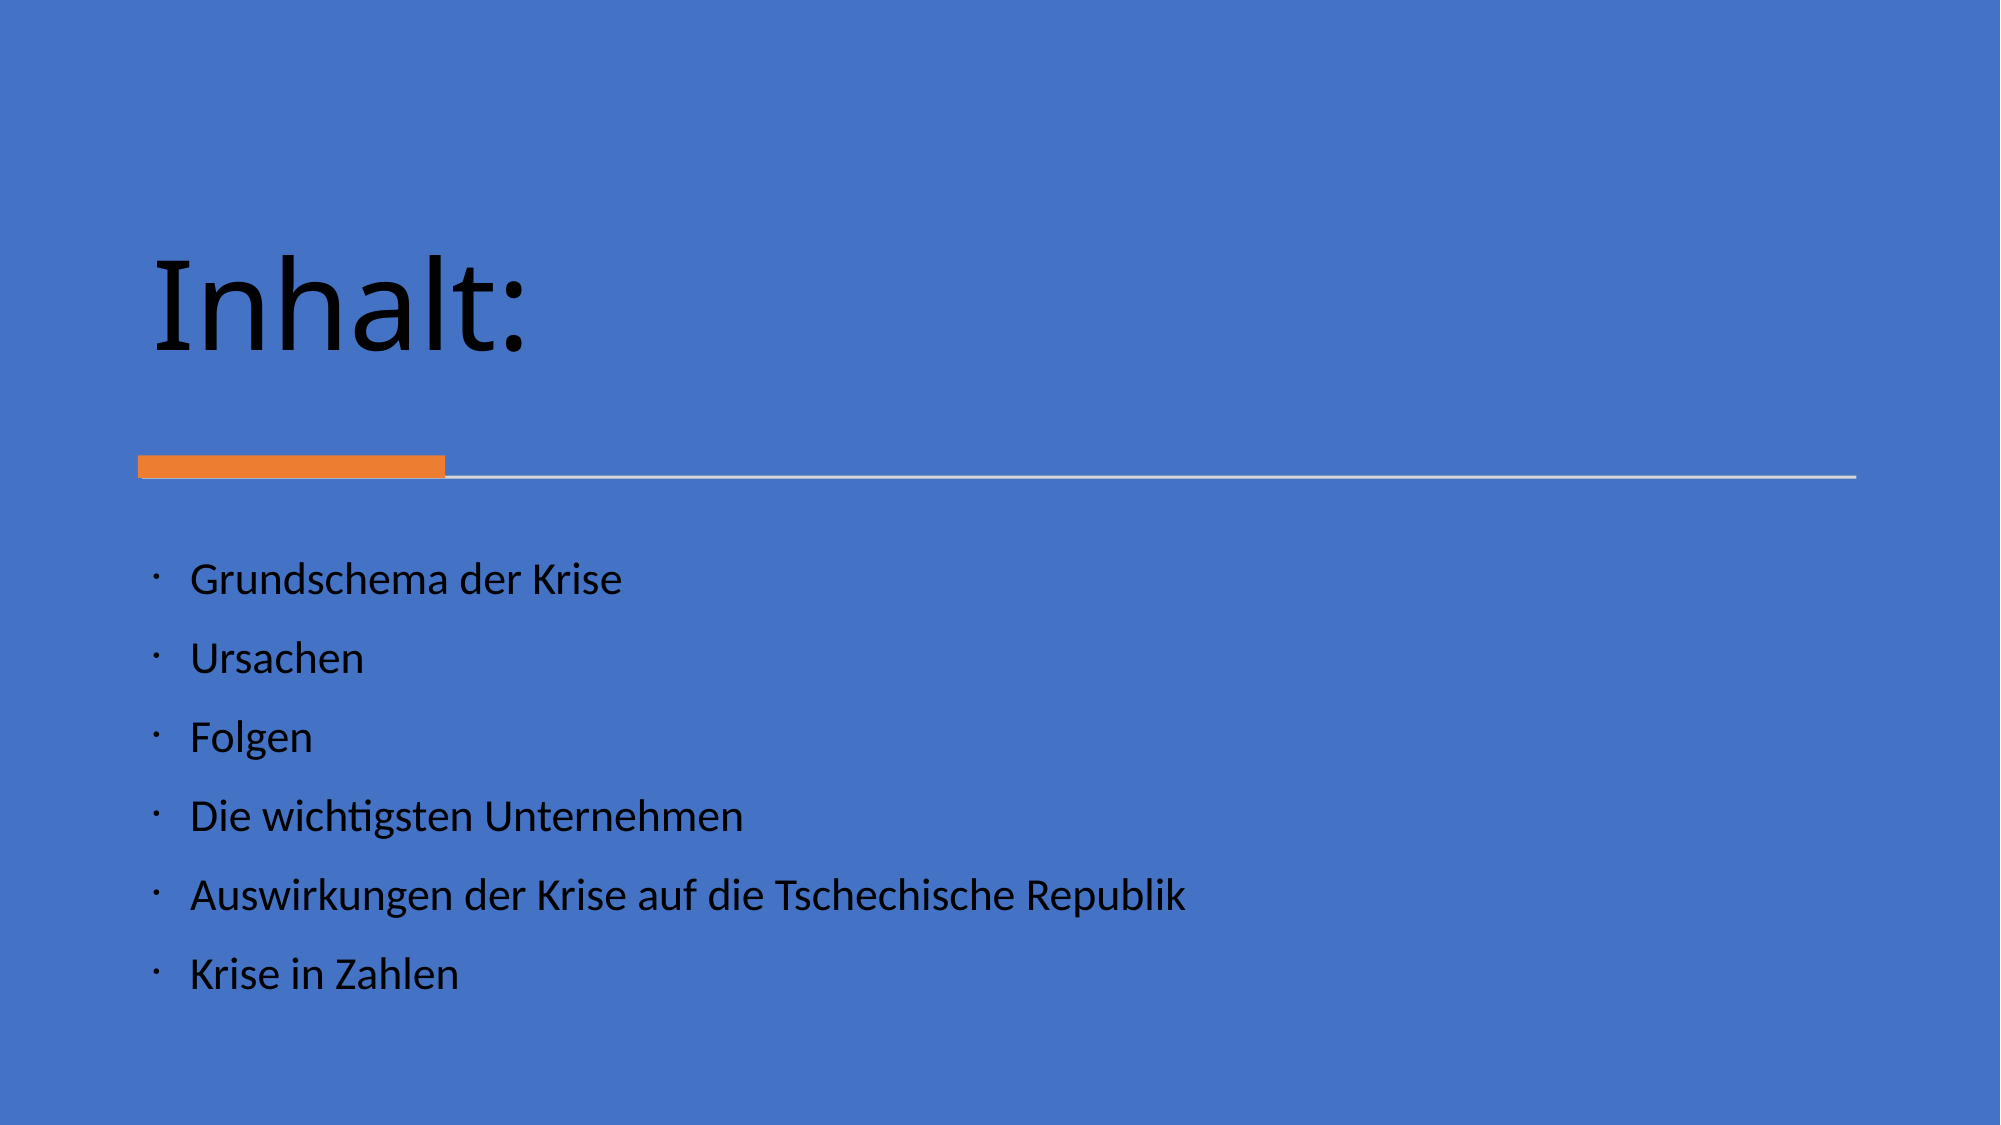

# Inhalt:
Grundschema der Krise
Ursachen
Folgen
Die wichtigsten Unternehmen
Auswirkungen der Krise auf die Tschechische Republik
Krise in Zahlen